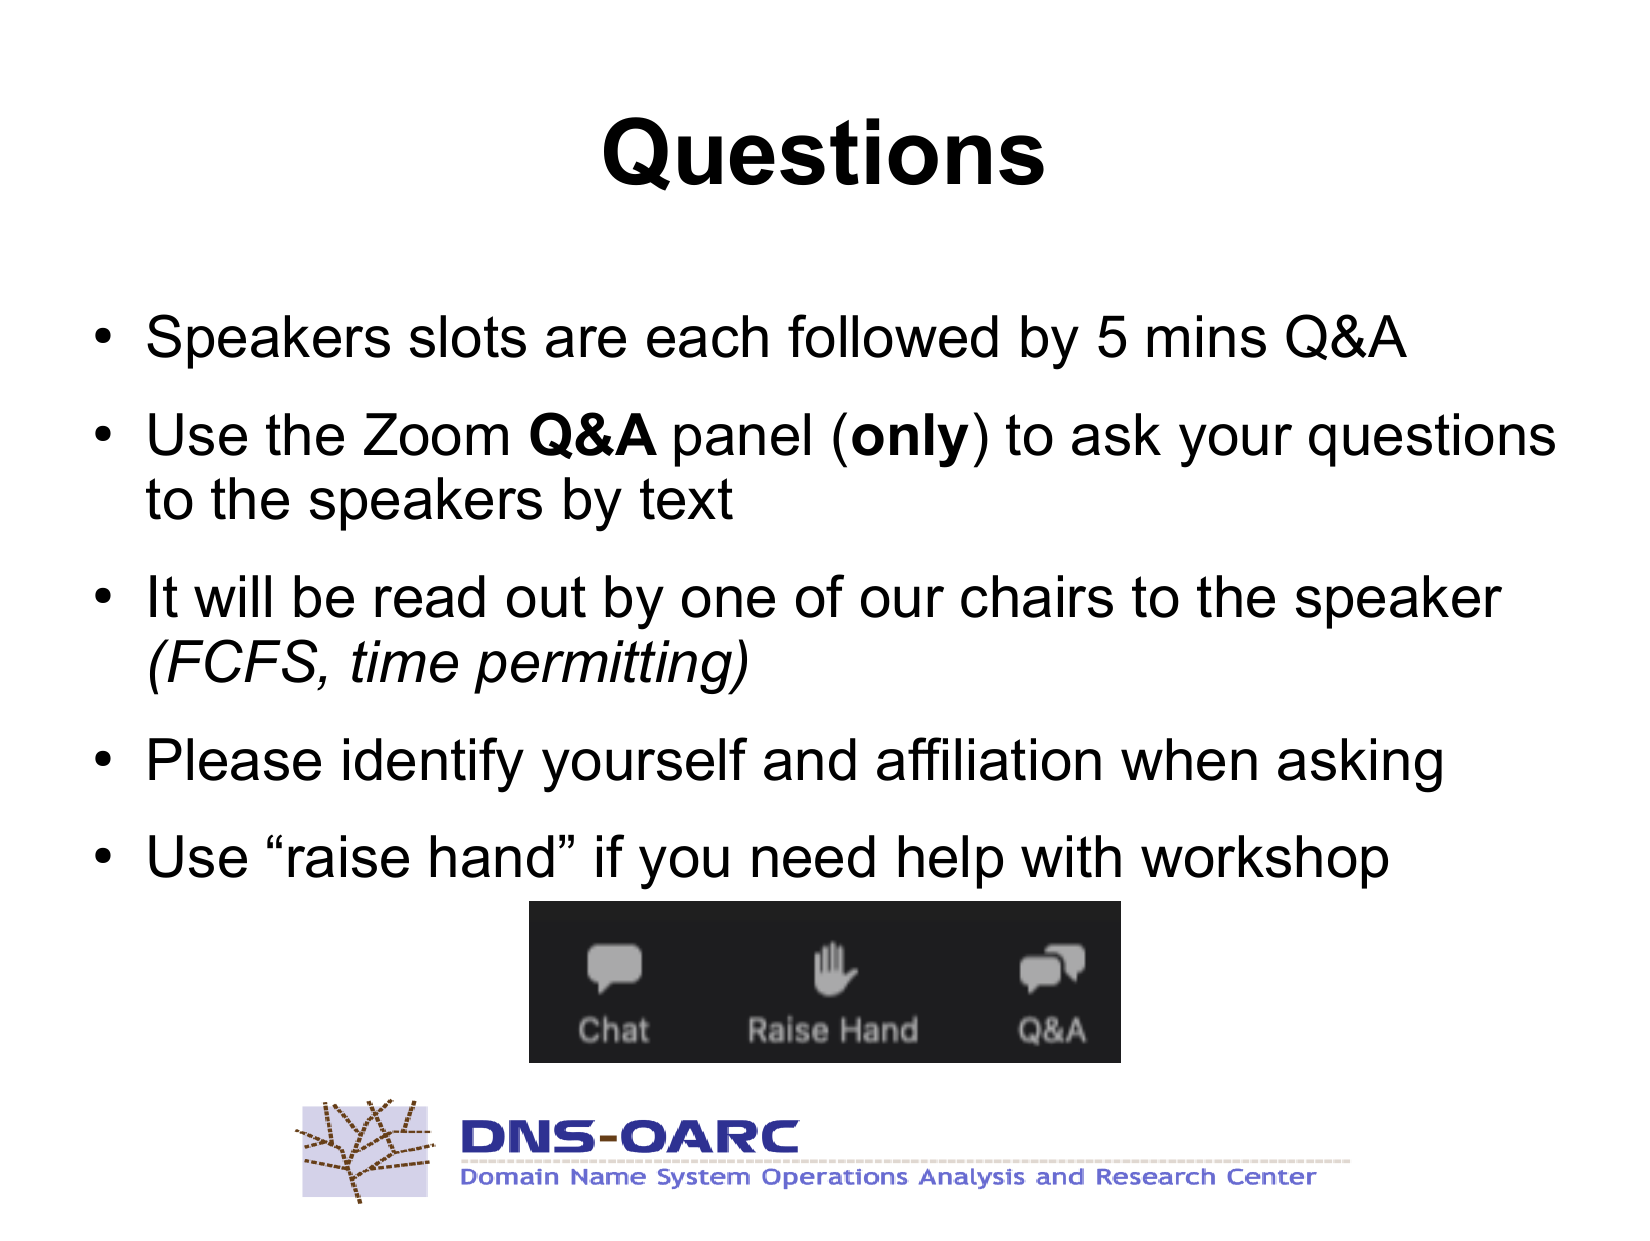

# Questions
Speakers slots are each followed by 5 mins Q&A
Use the Zoom Q&A panel (only) to ask your questions to the speakers by text
It will be read out by one of our chairs to the speaker (FCFS, time permitting)
Please identify yourself and affiliation when asking
Use “raise hand” if you need help with workshop